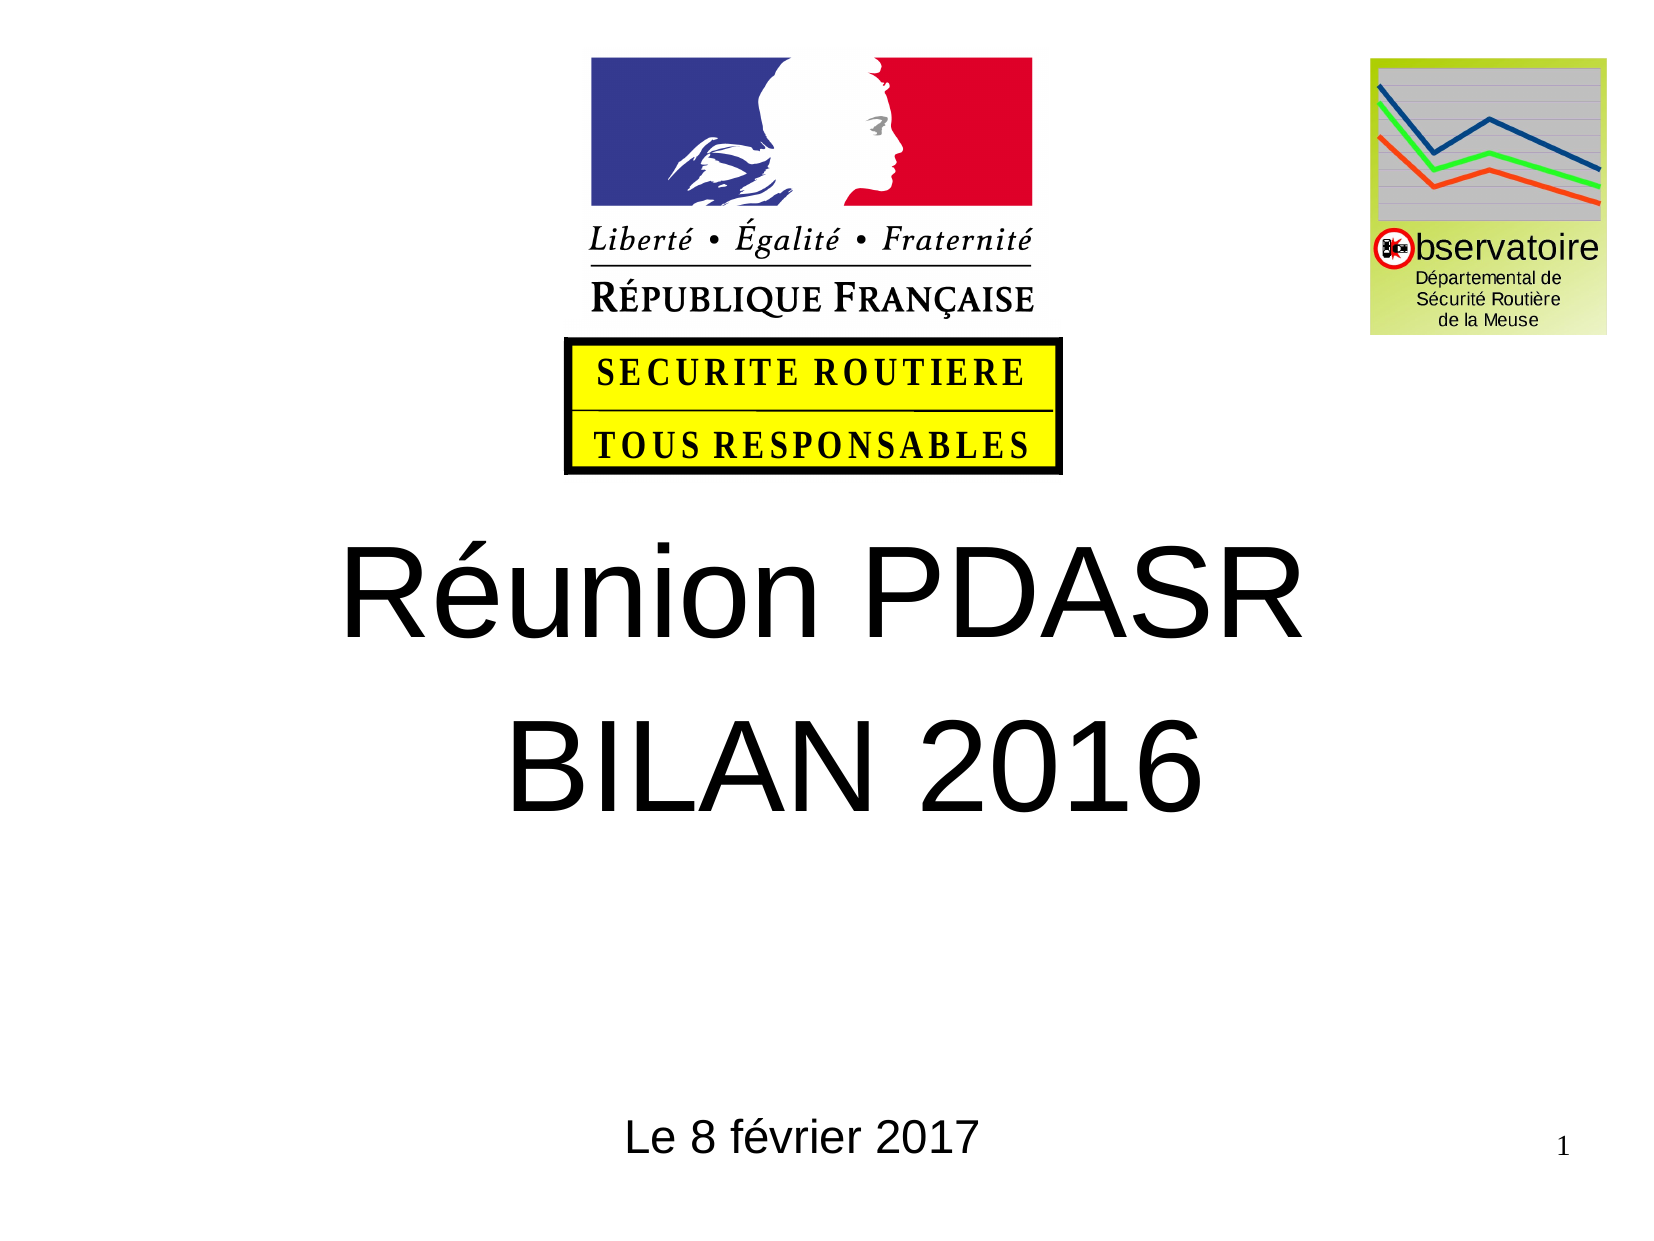

# Réunion PDASR
 BILAN 2016
Le 8 février 2017
1